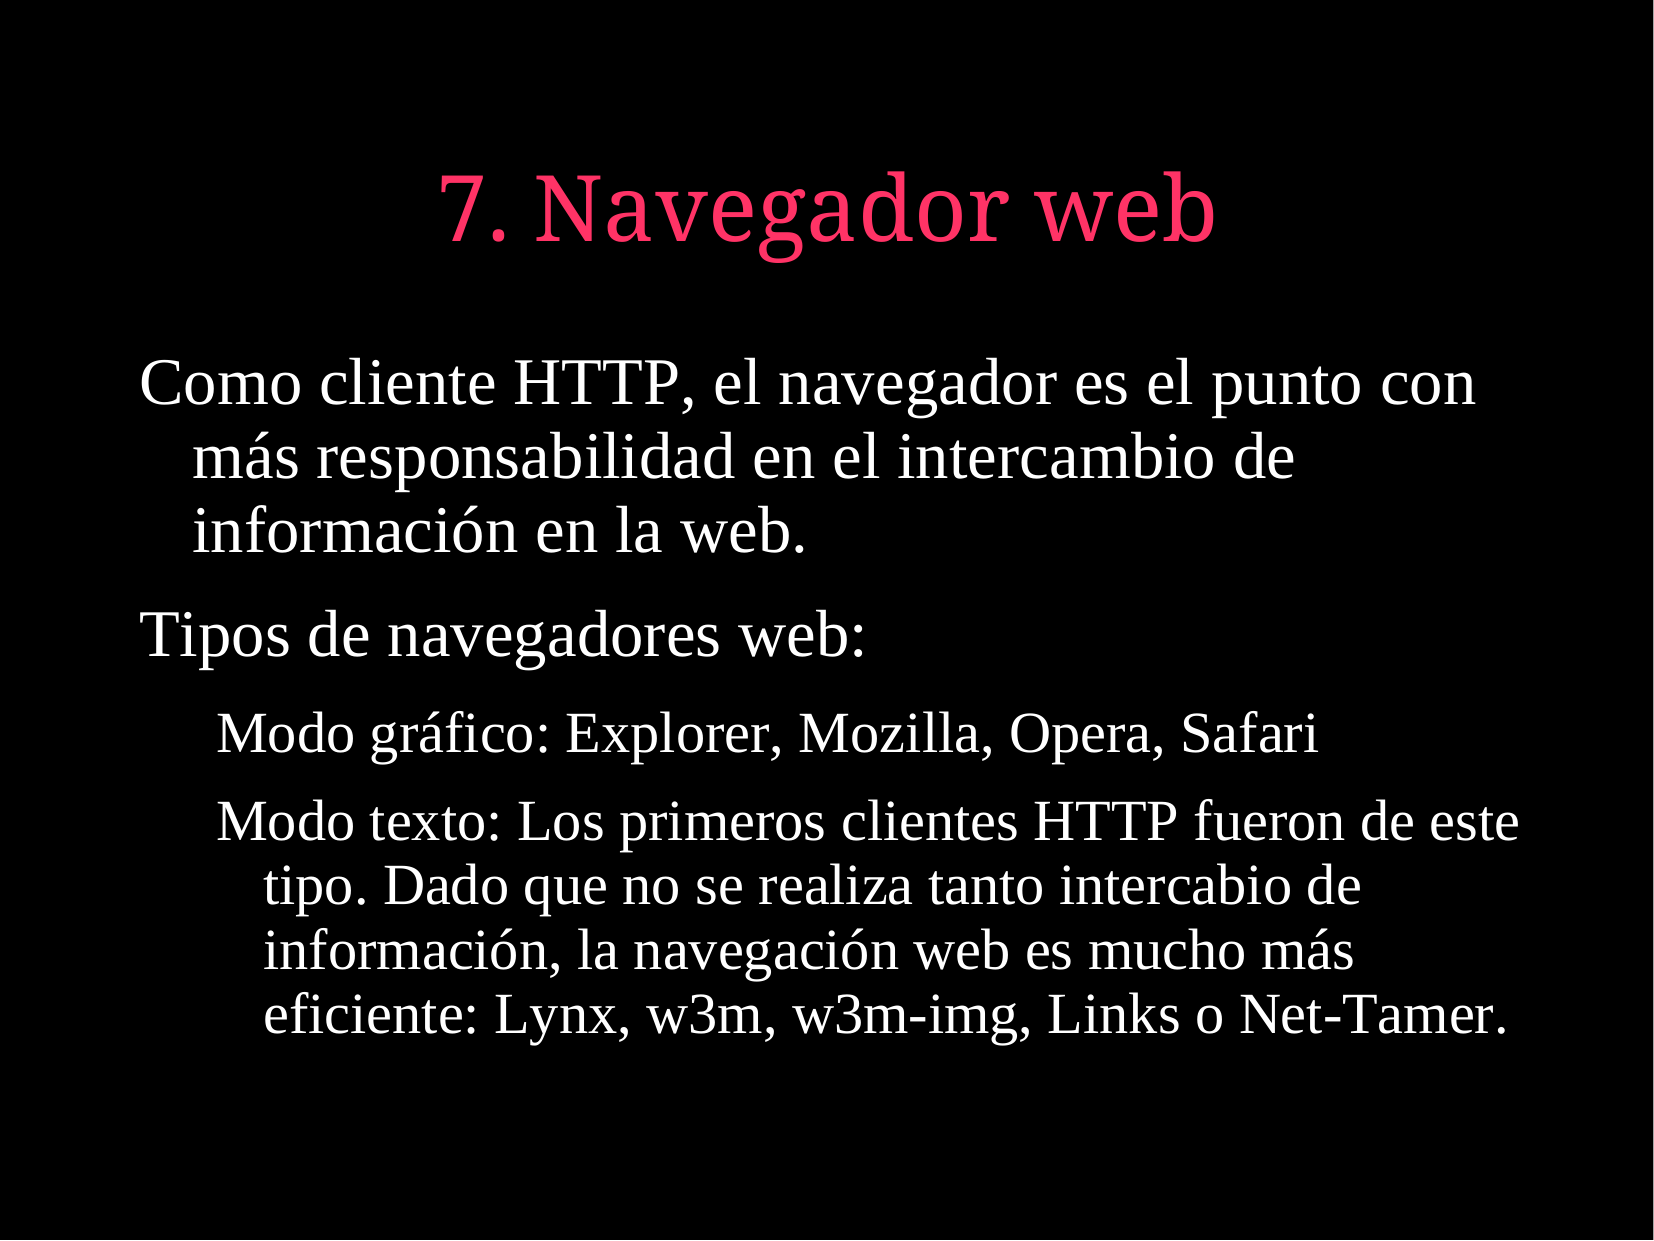

# 7. Navegador web
Como cliente HTTP, el navegador es el punto con más responsabilidad en el intercambio de información en la web.
Tipos de navegadores web:
Modo gráfico: Explorer, Mozilla, Opera, Safari
Modo texto: Los primeros clientes HTTP fueron de este tipo. Dado que no se realiza tanto intercabio de información, la navegación web es mucho más eficiente: Lynx, w3m, w3m-img, Links o Net-Tamer.